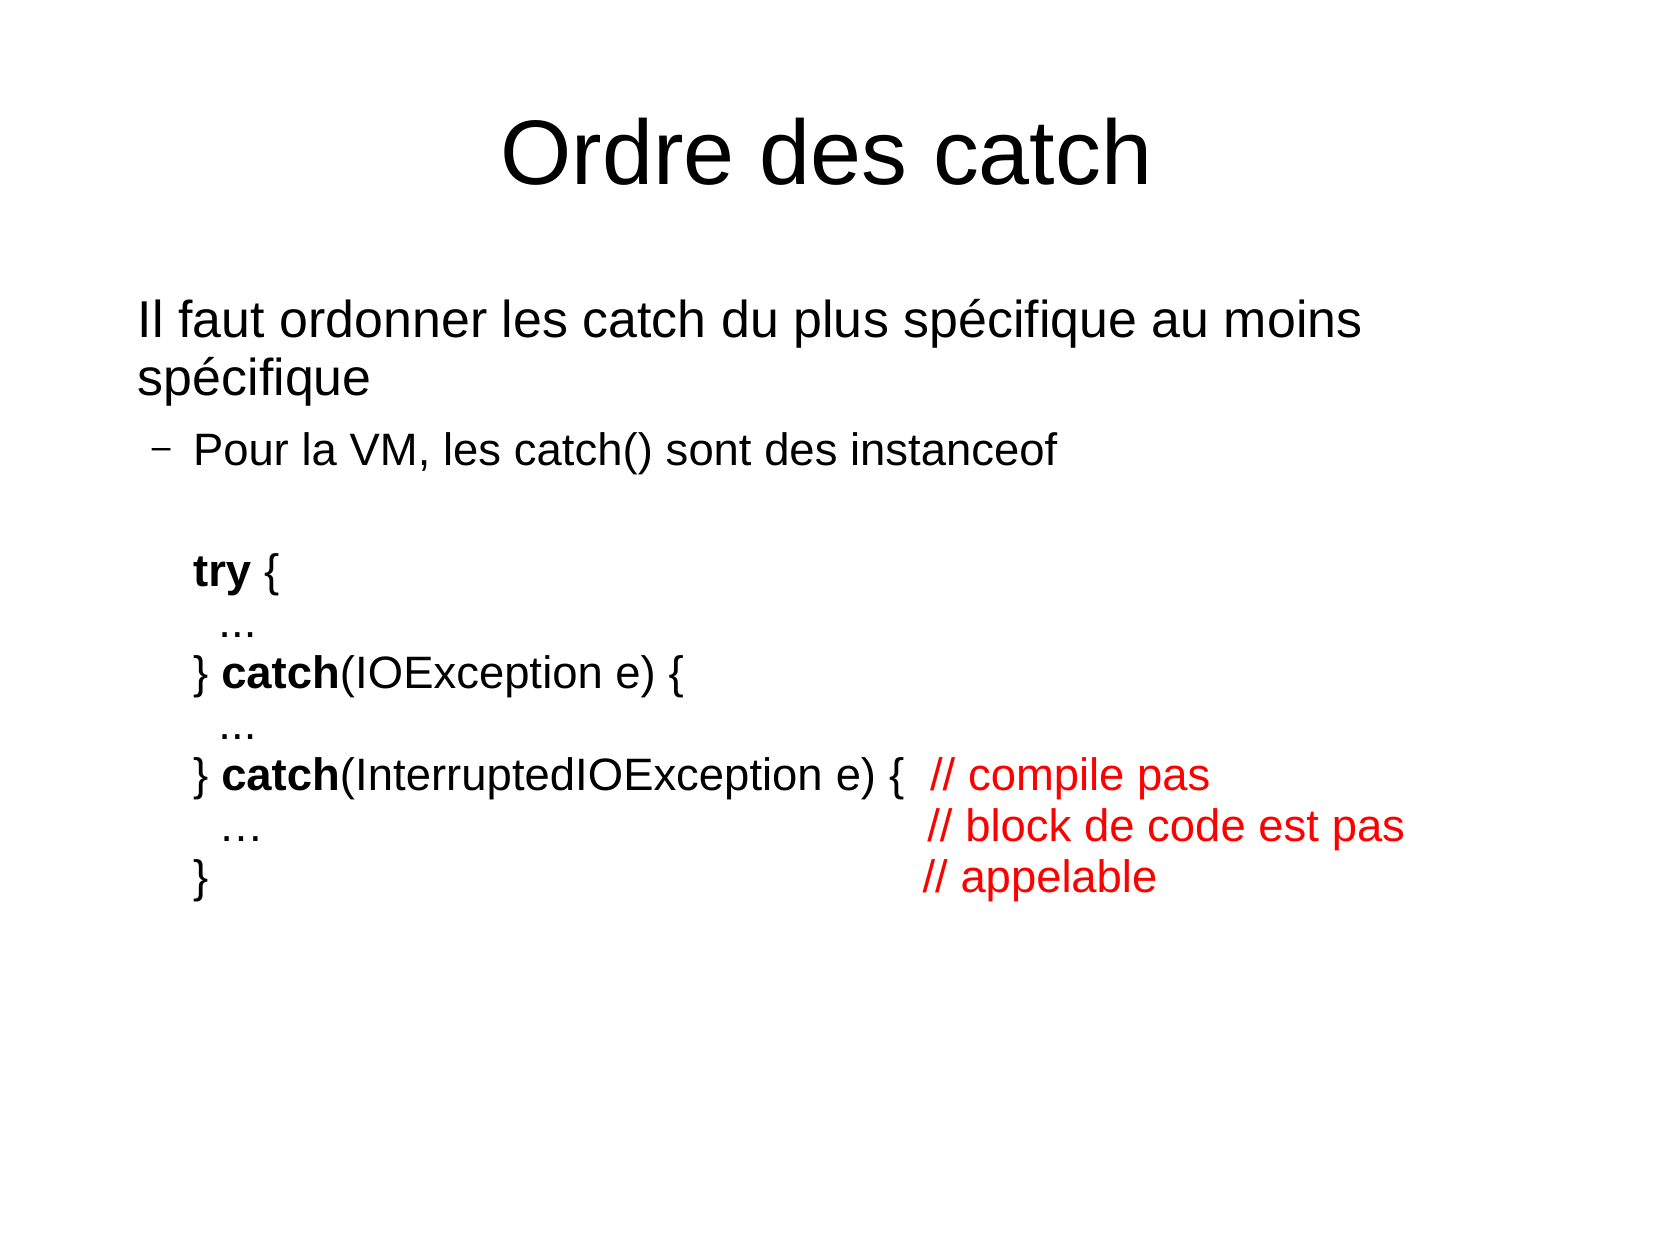

# Ordre des catch
Il faut ordonner les catch du plus spécifique au moins spécifique
Pour la VM, les catch() sont des instanceof
try {
 ...
} catch(IOException e) {
 ...
} catch(InterruptedIOException e) { // compile pas
 … // block de code est pas
} // appelable